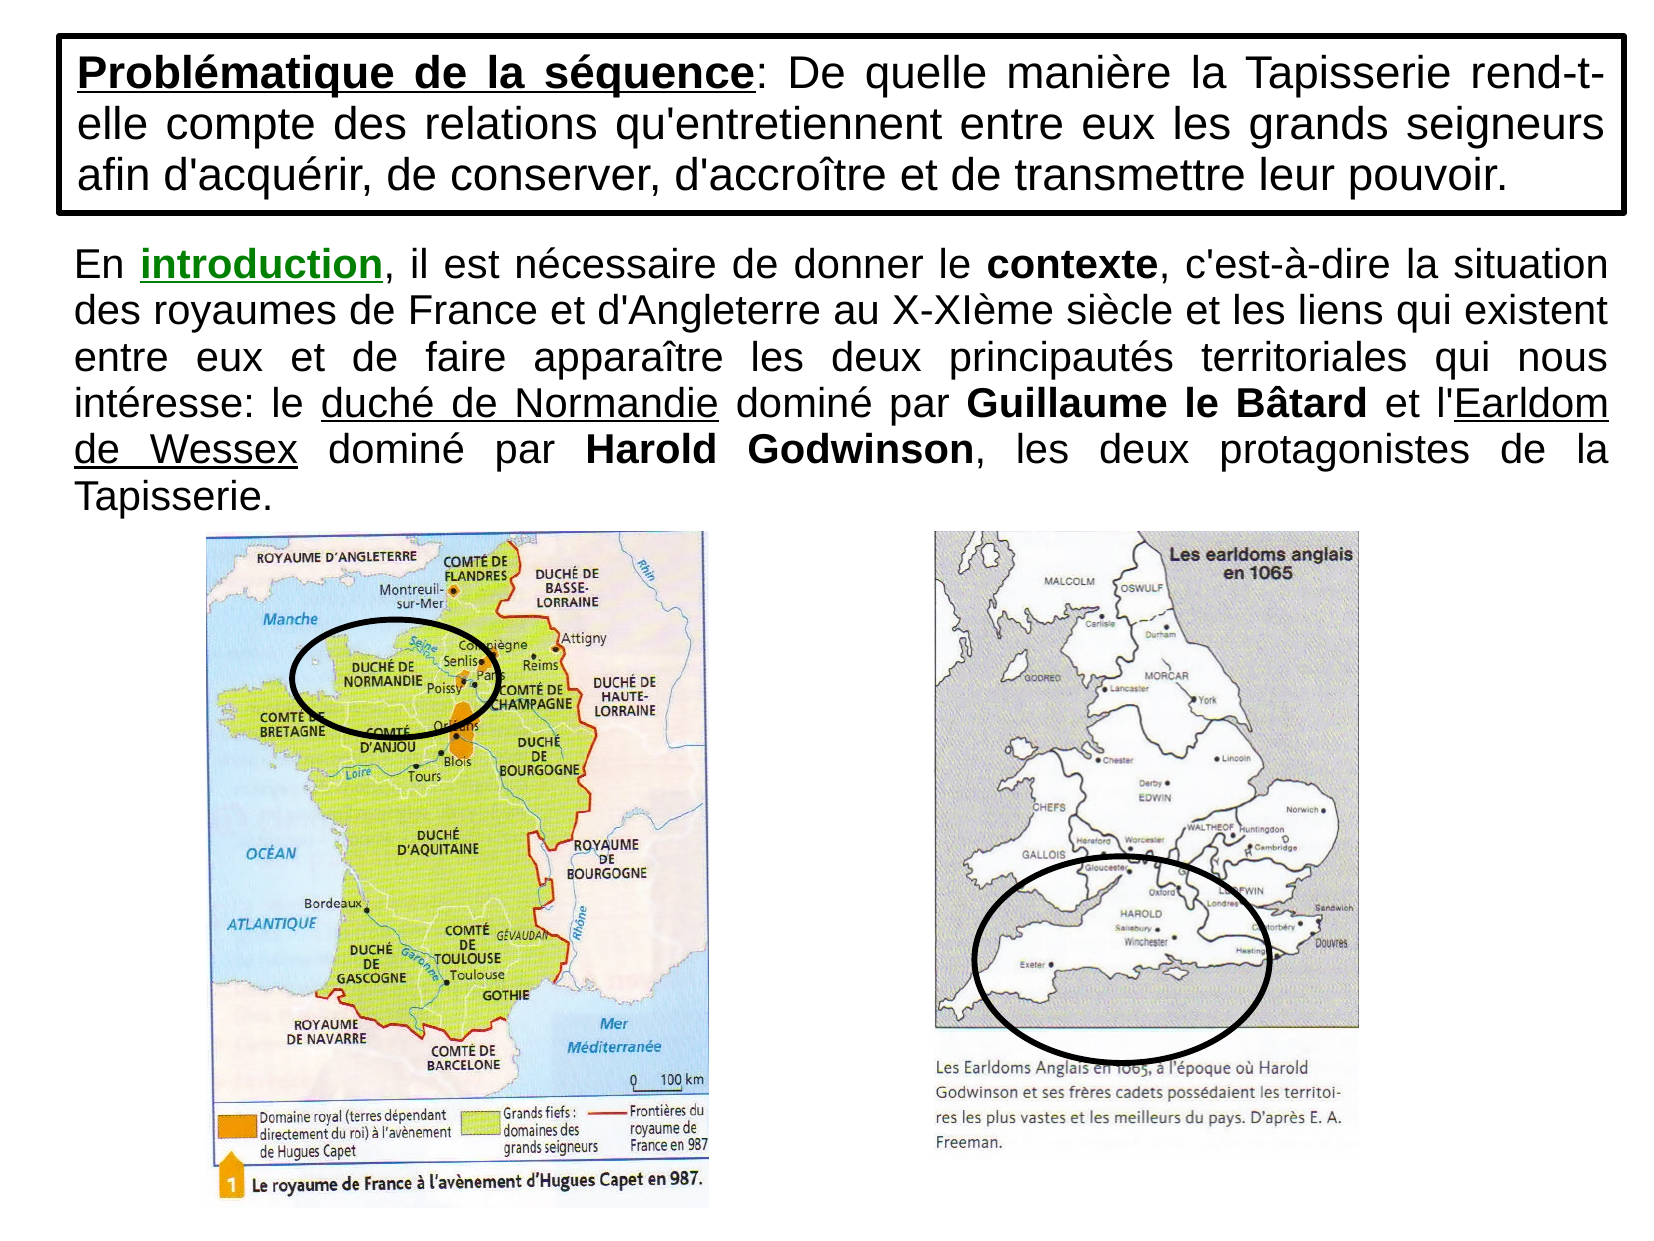

Problématique de la séquence: De quelle manière la Tapisserie rend-t-elle compte des relations qu'entretiennent entre eux les grands seigneurs afin d'acquérir, de conserver, d'accroître et de transmettre leur pouvoir.
En introduction, il est nécessaire de donner le contexte, c'est-à-dire la situation des royaumes de France et d'Angleterre au X-XIème siècle et les liens qui existent entre eux et de faire apparaître les deux principautés territoriales qui nous intéresse: le duché de Normandie dominé par Guillaume le Bâtard et l'Earldom de Wessex dominé par Harold Godwinson, les deux protagonistes de la Tapisserie.